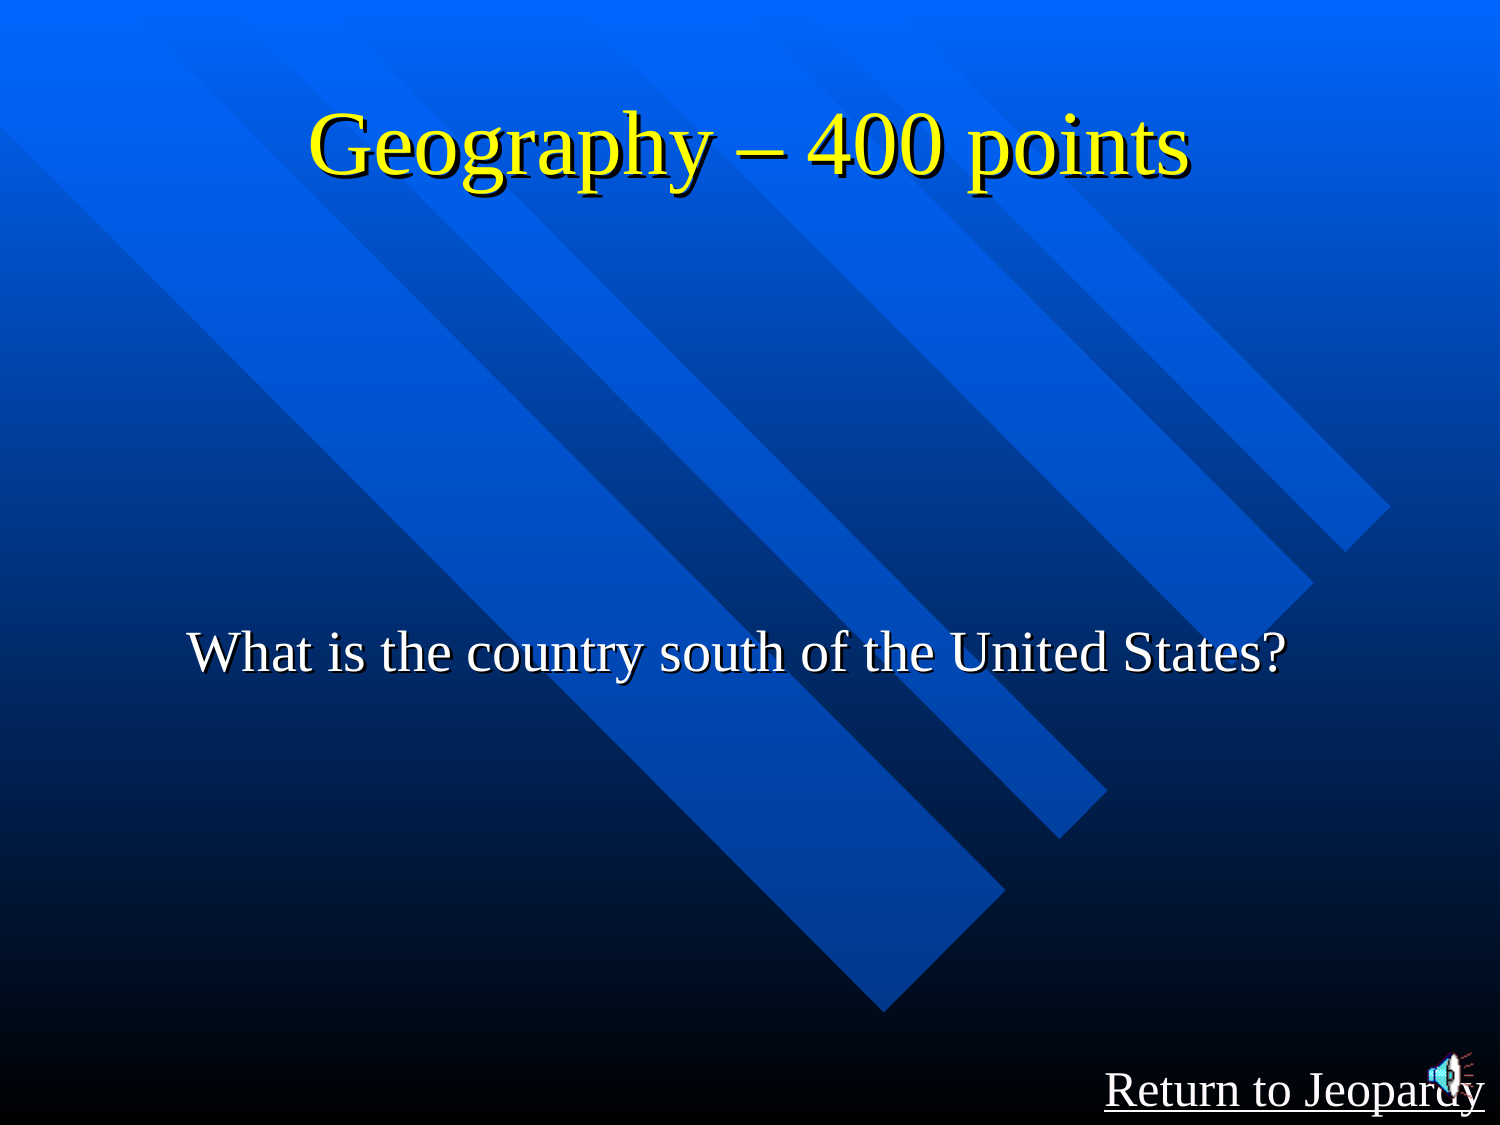

# Geography – 400 points
| What is the country south of the United States? |
| --- |
Return to Jeopardy